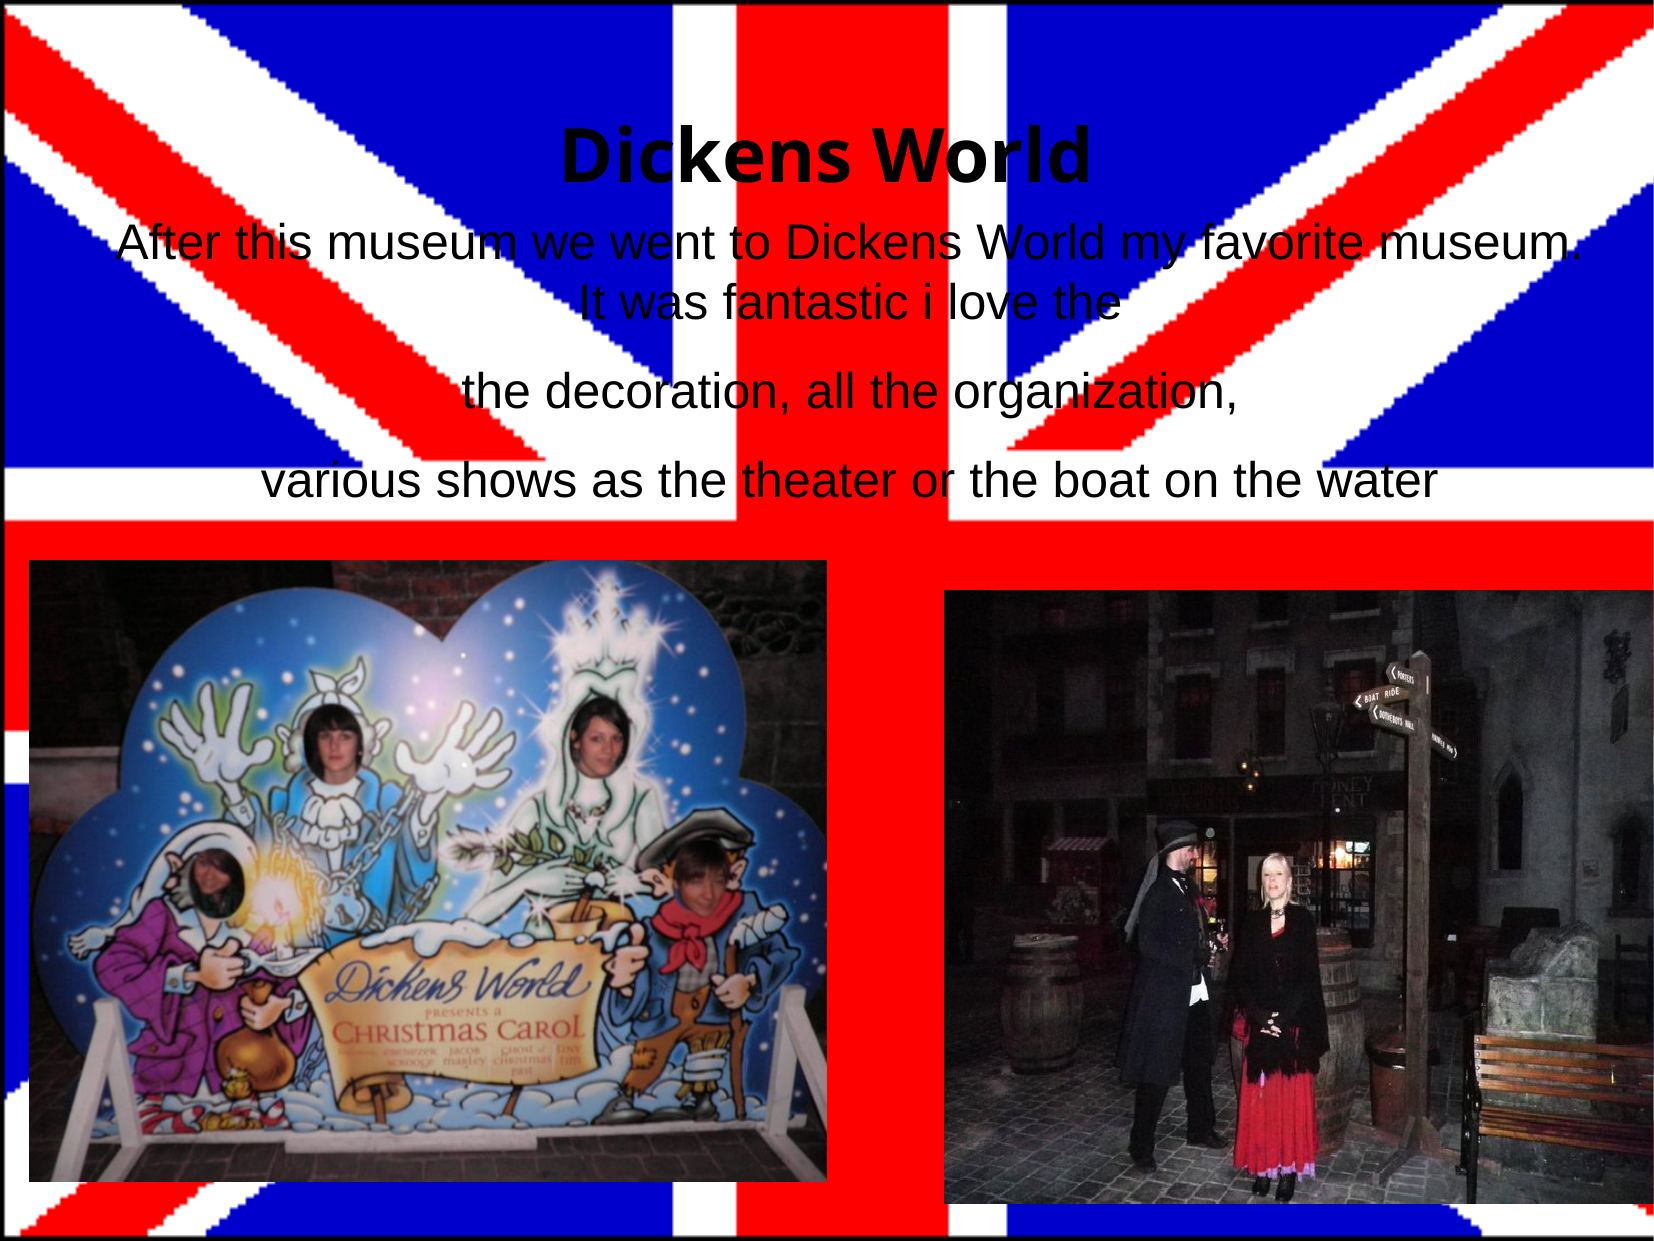

After this museum we went to Dickens World my favorite museum. It was fantastic i love the
the decoration, all the organization,
various shows as the theater or the boat on the water
# Dickens World